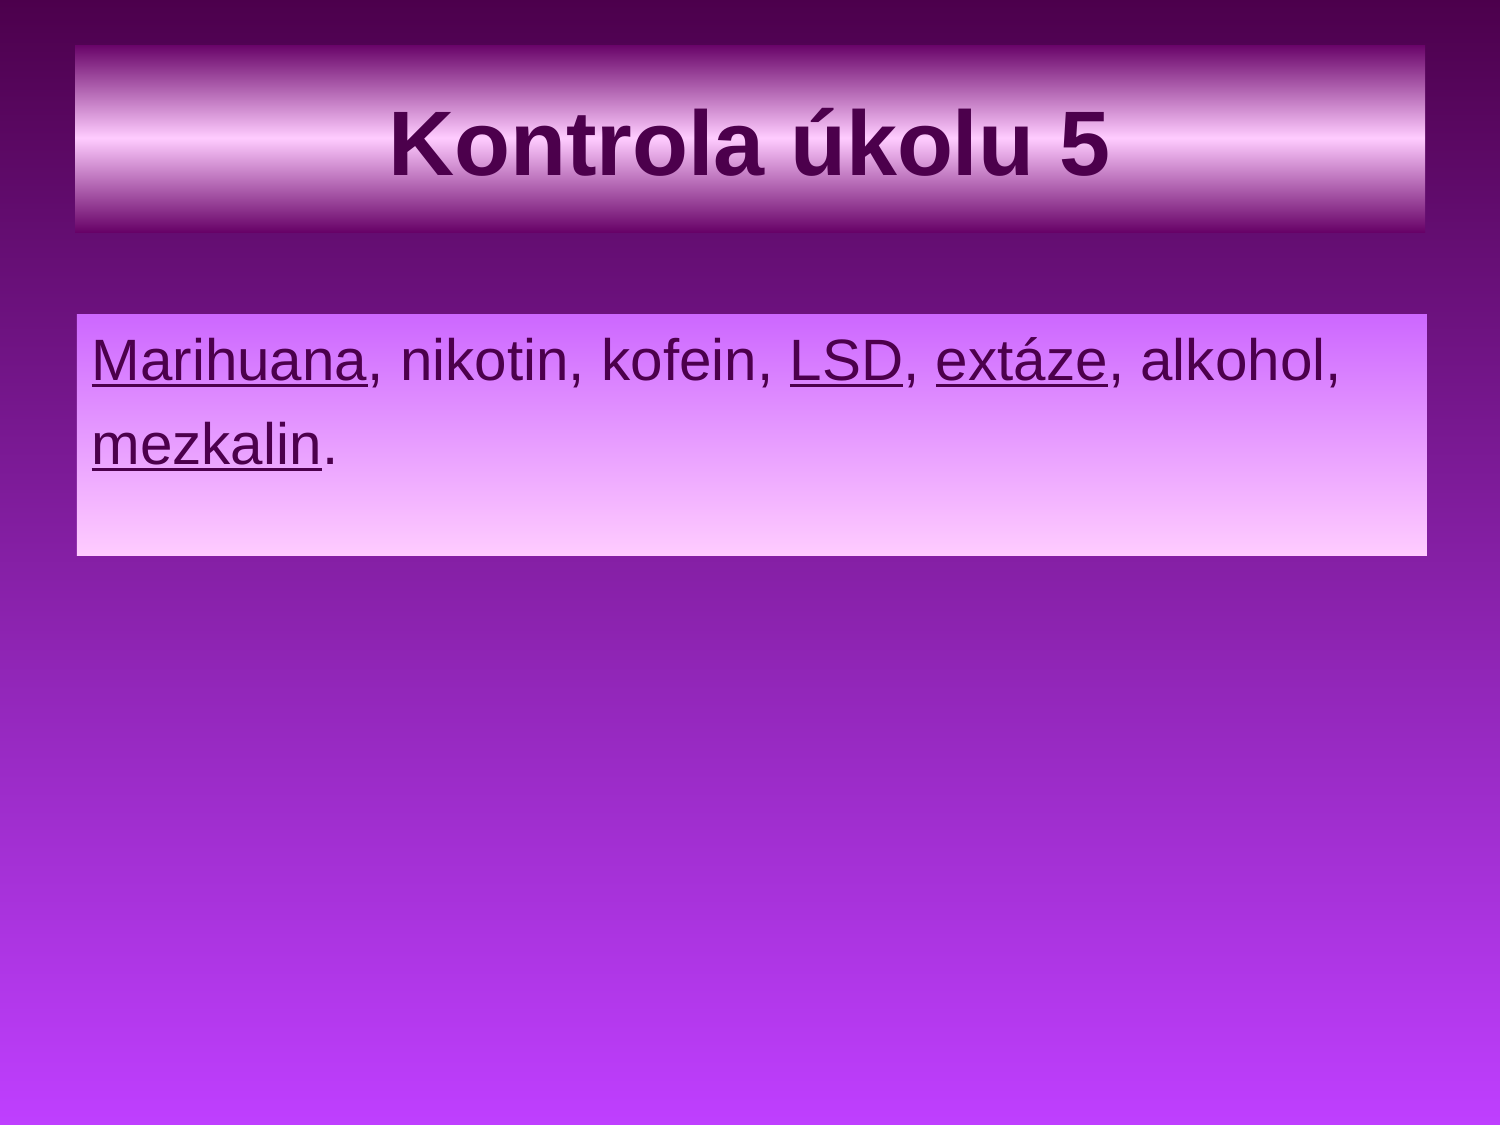

# Kontrola úkolu 5
Marihuana, nikotin, kofein, LSD, extáze, alkohol,
mezkalin.